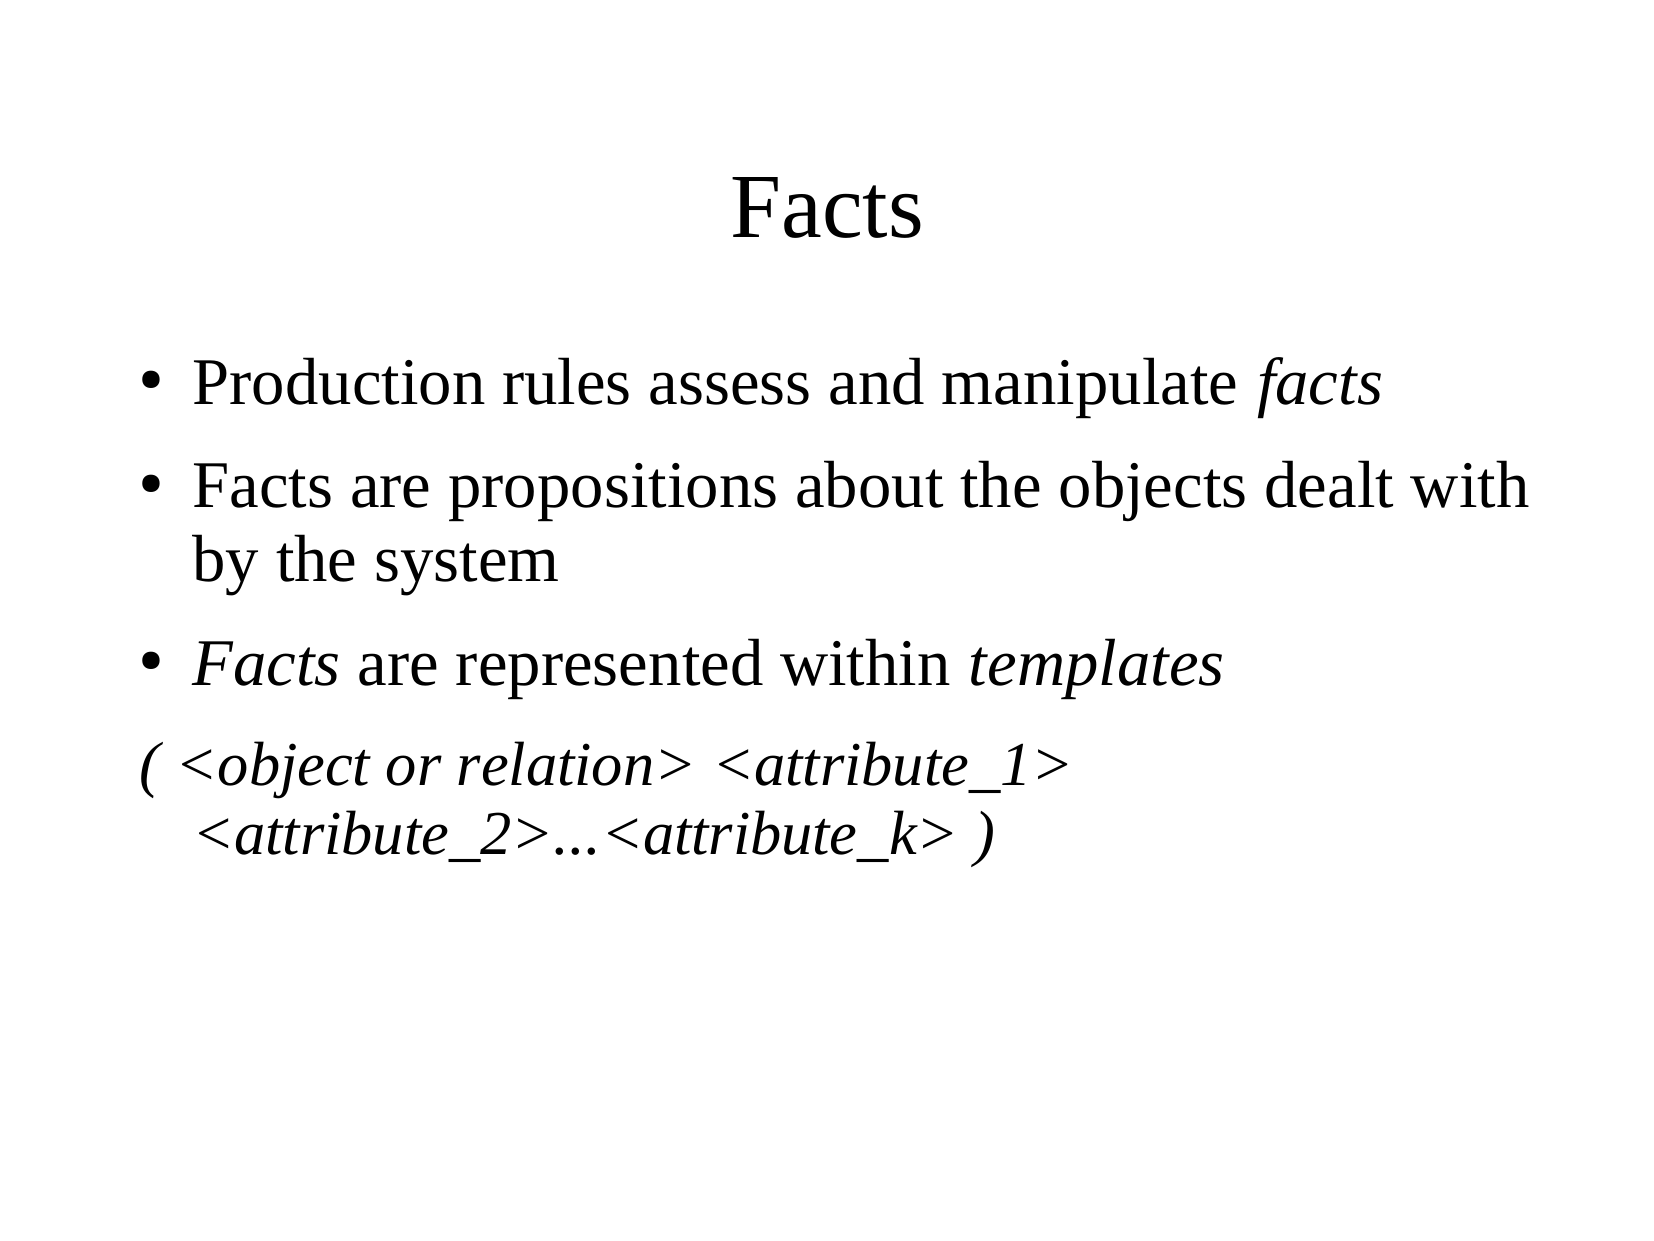

# Facts
Production rules assess and manipulate facts
Facts are propositions about the objects dealt with by the system
Facts are represented within templates
( <object or relation> <attribute_1> <attribute_2>...<attribute_k> )